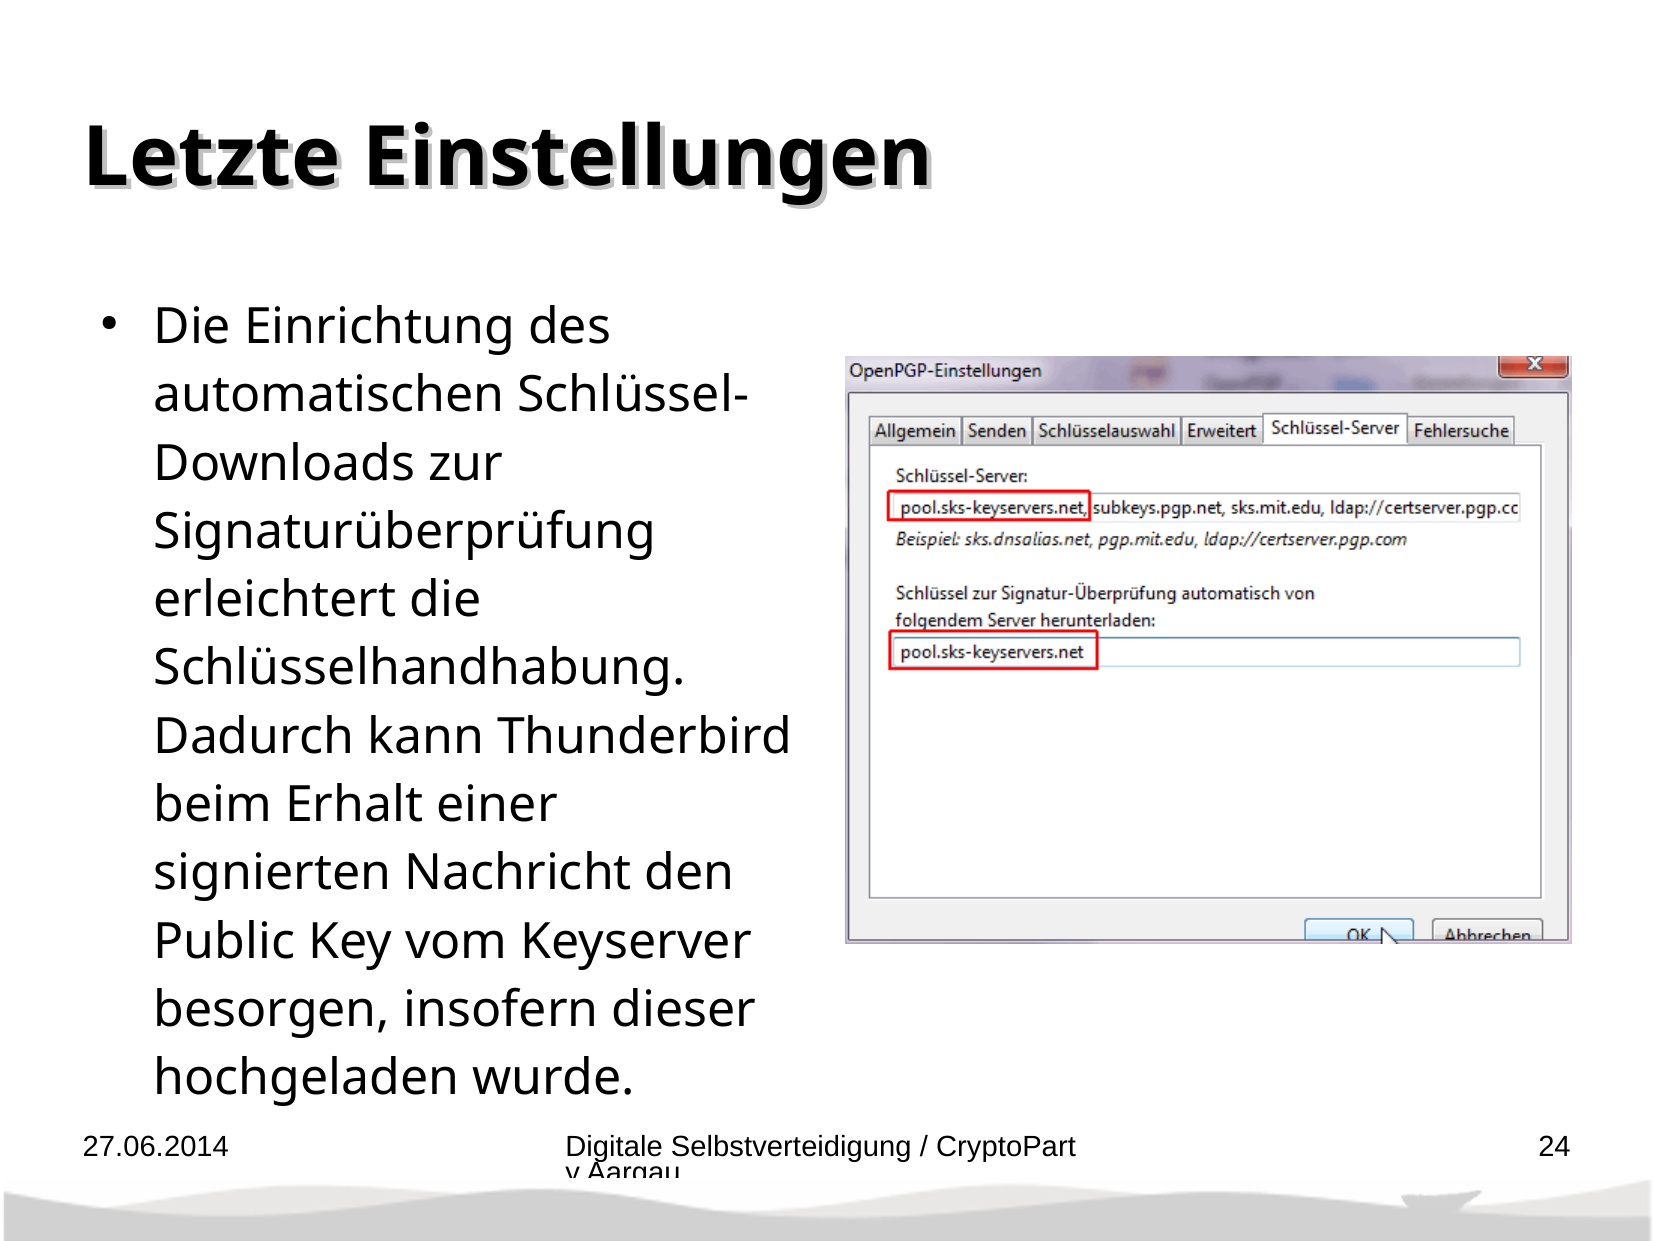

# Letzte Einstellungen
Die Einrichtung des automatischen Schlüssel-Downloads zur Signaturüberprüfung erleichtert die Schlüsselhandhabung. Dadurch kann Thunderbird beim Erhalt einer signierten Nachricht den Public Key vom Keyserver besorgen, insofern dieser hochgeladen wurde.
27.06.2014
Digitale Selbstverteidigung / CryptoParty Aargau
24